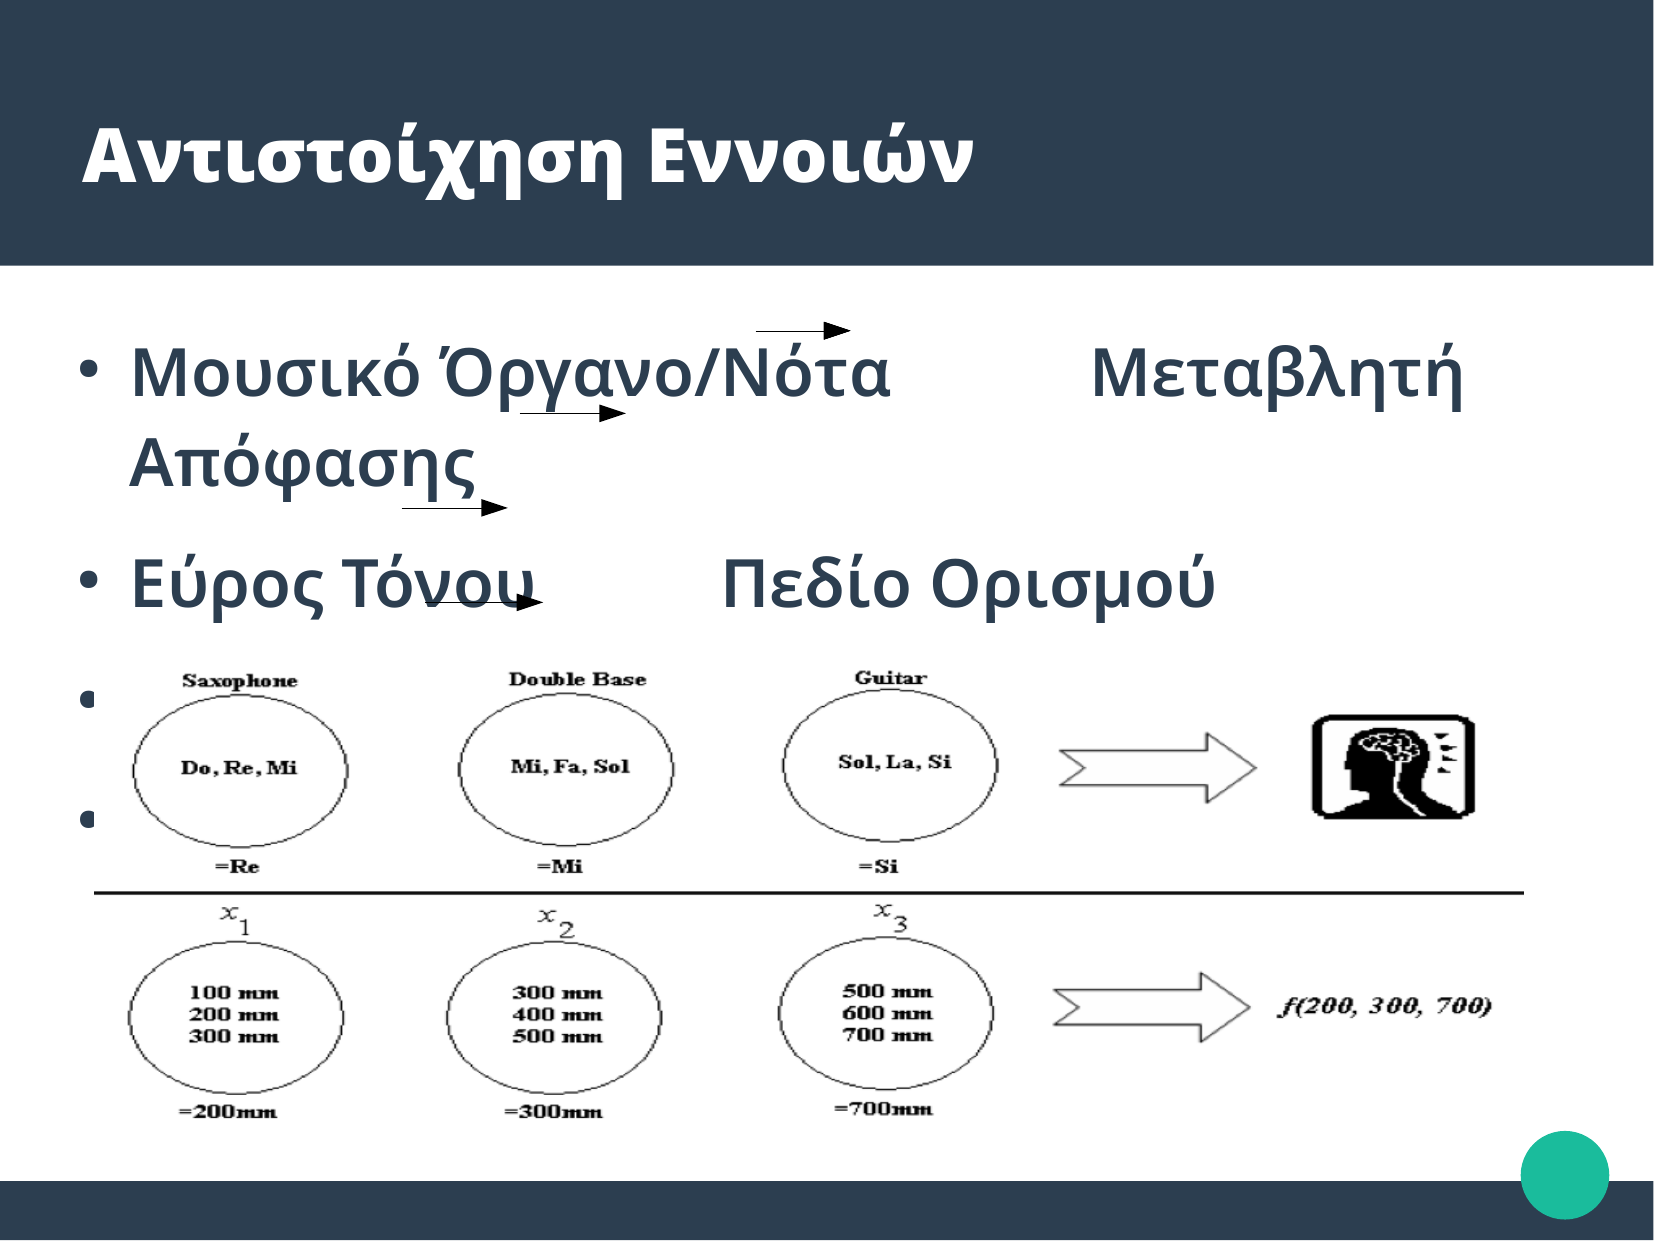

# Αντιστοίχηση Εννοιών
Μουσικό Όργανο/Νότα			Μεταβλητή Απόφασης
Εύρος Τόνου 			Πεδίο Ορισμού
Αρμονία Λύση
Αισθητική			Αντικειμενική Συνάρτηση